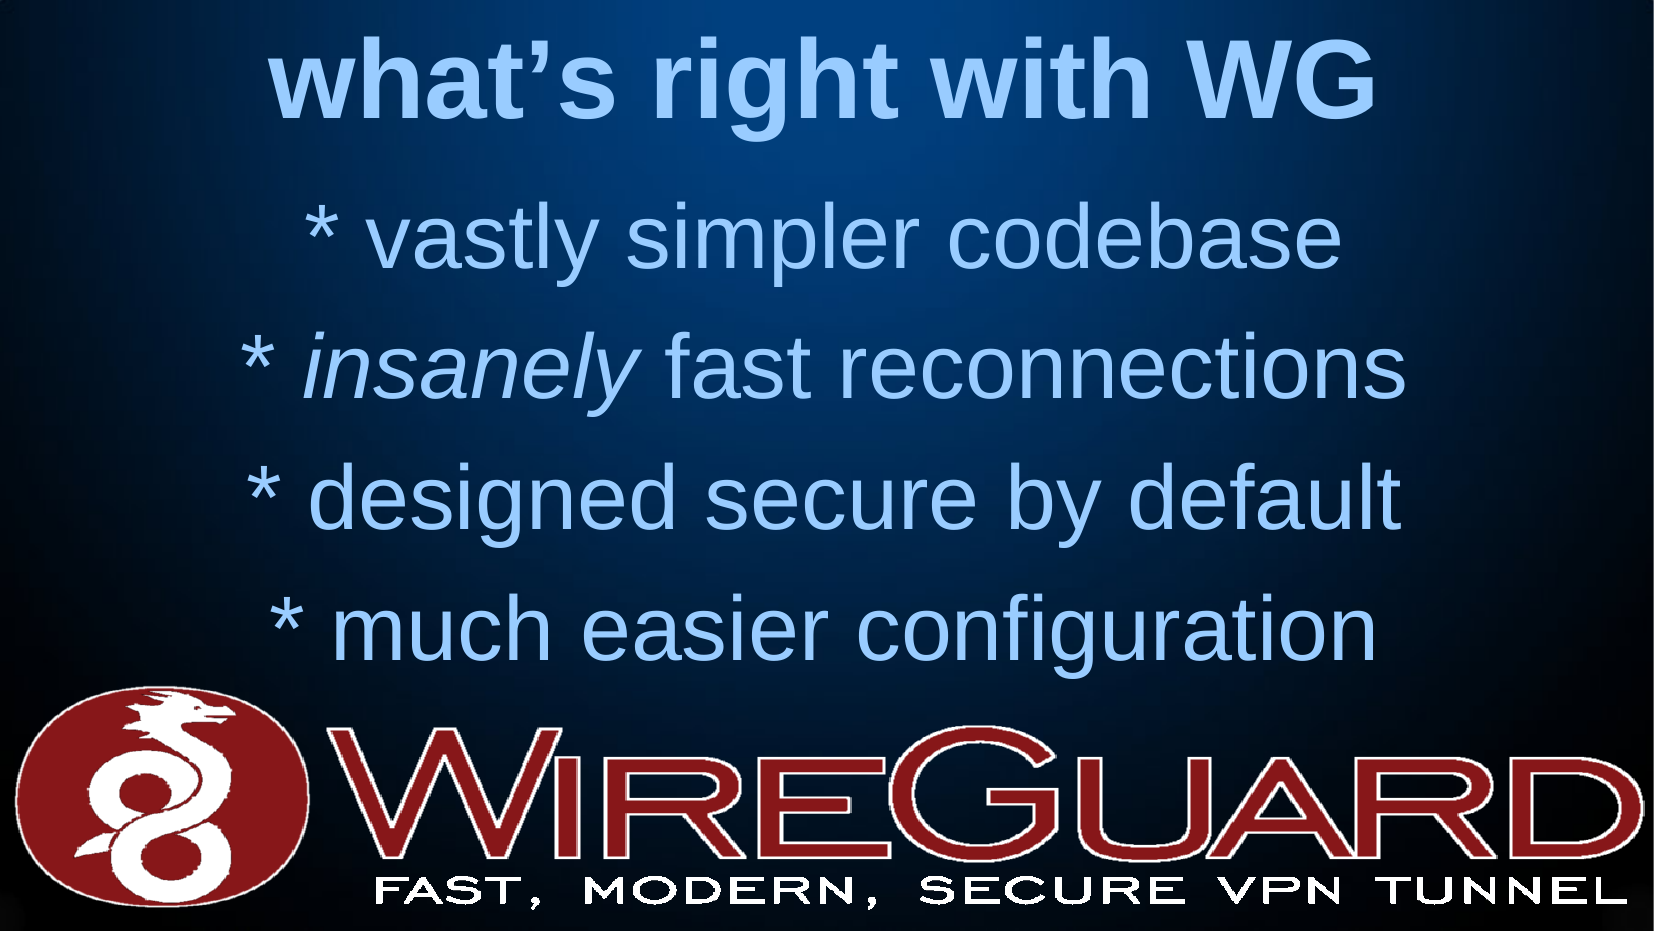

# what’s right with WG
* vastly simpler codebase
* insanely fast reconnections
* designed secure by default
* much easier configuration